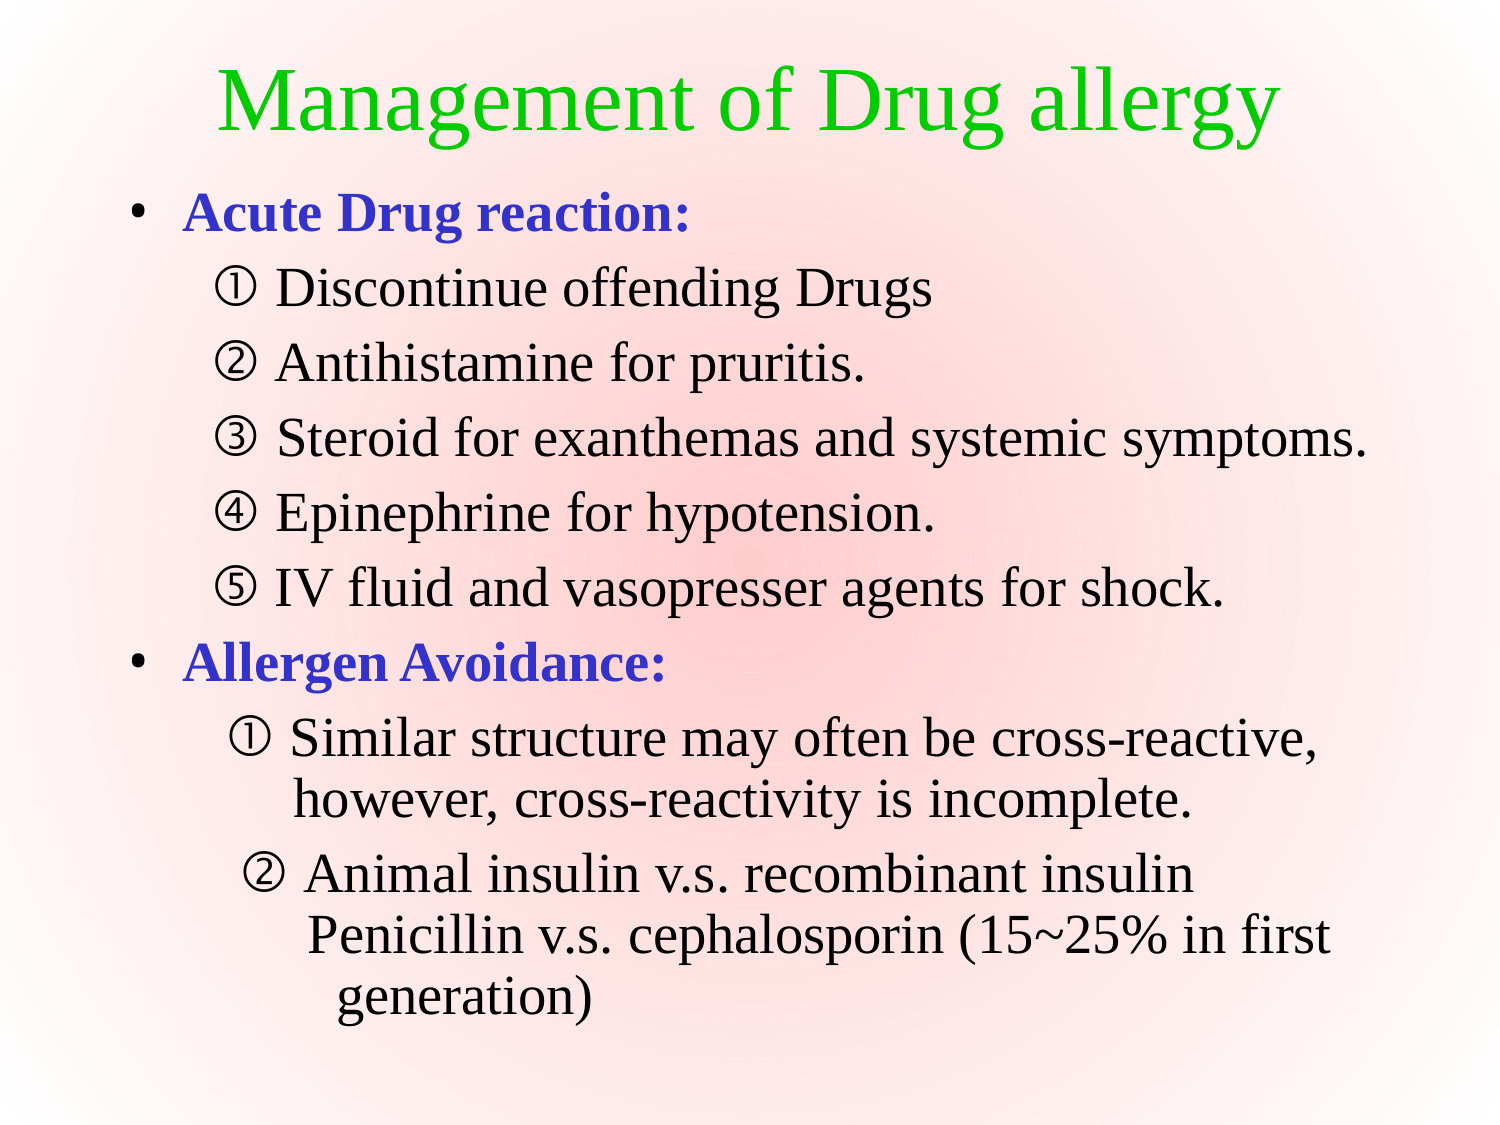

# Management of Drug allergy
Acute Drug reaction:
  Discontinue offending Drugs
  Antihistamine for pruritis.
  Steroid for exanthemas and systemic symptoms.
  Epinephrine for hypotension.
  IV fluid and vasopresser agents for shock.
Allergen Avoidance:
  Similar structure may often be cross-reactive,
 however, cross-reactivity is incomplete.
  Animal insulin v.s. recombinant insulin
 Penicillin v.s. cephalosporin (15~25% in first
 generation)